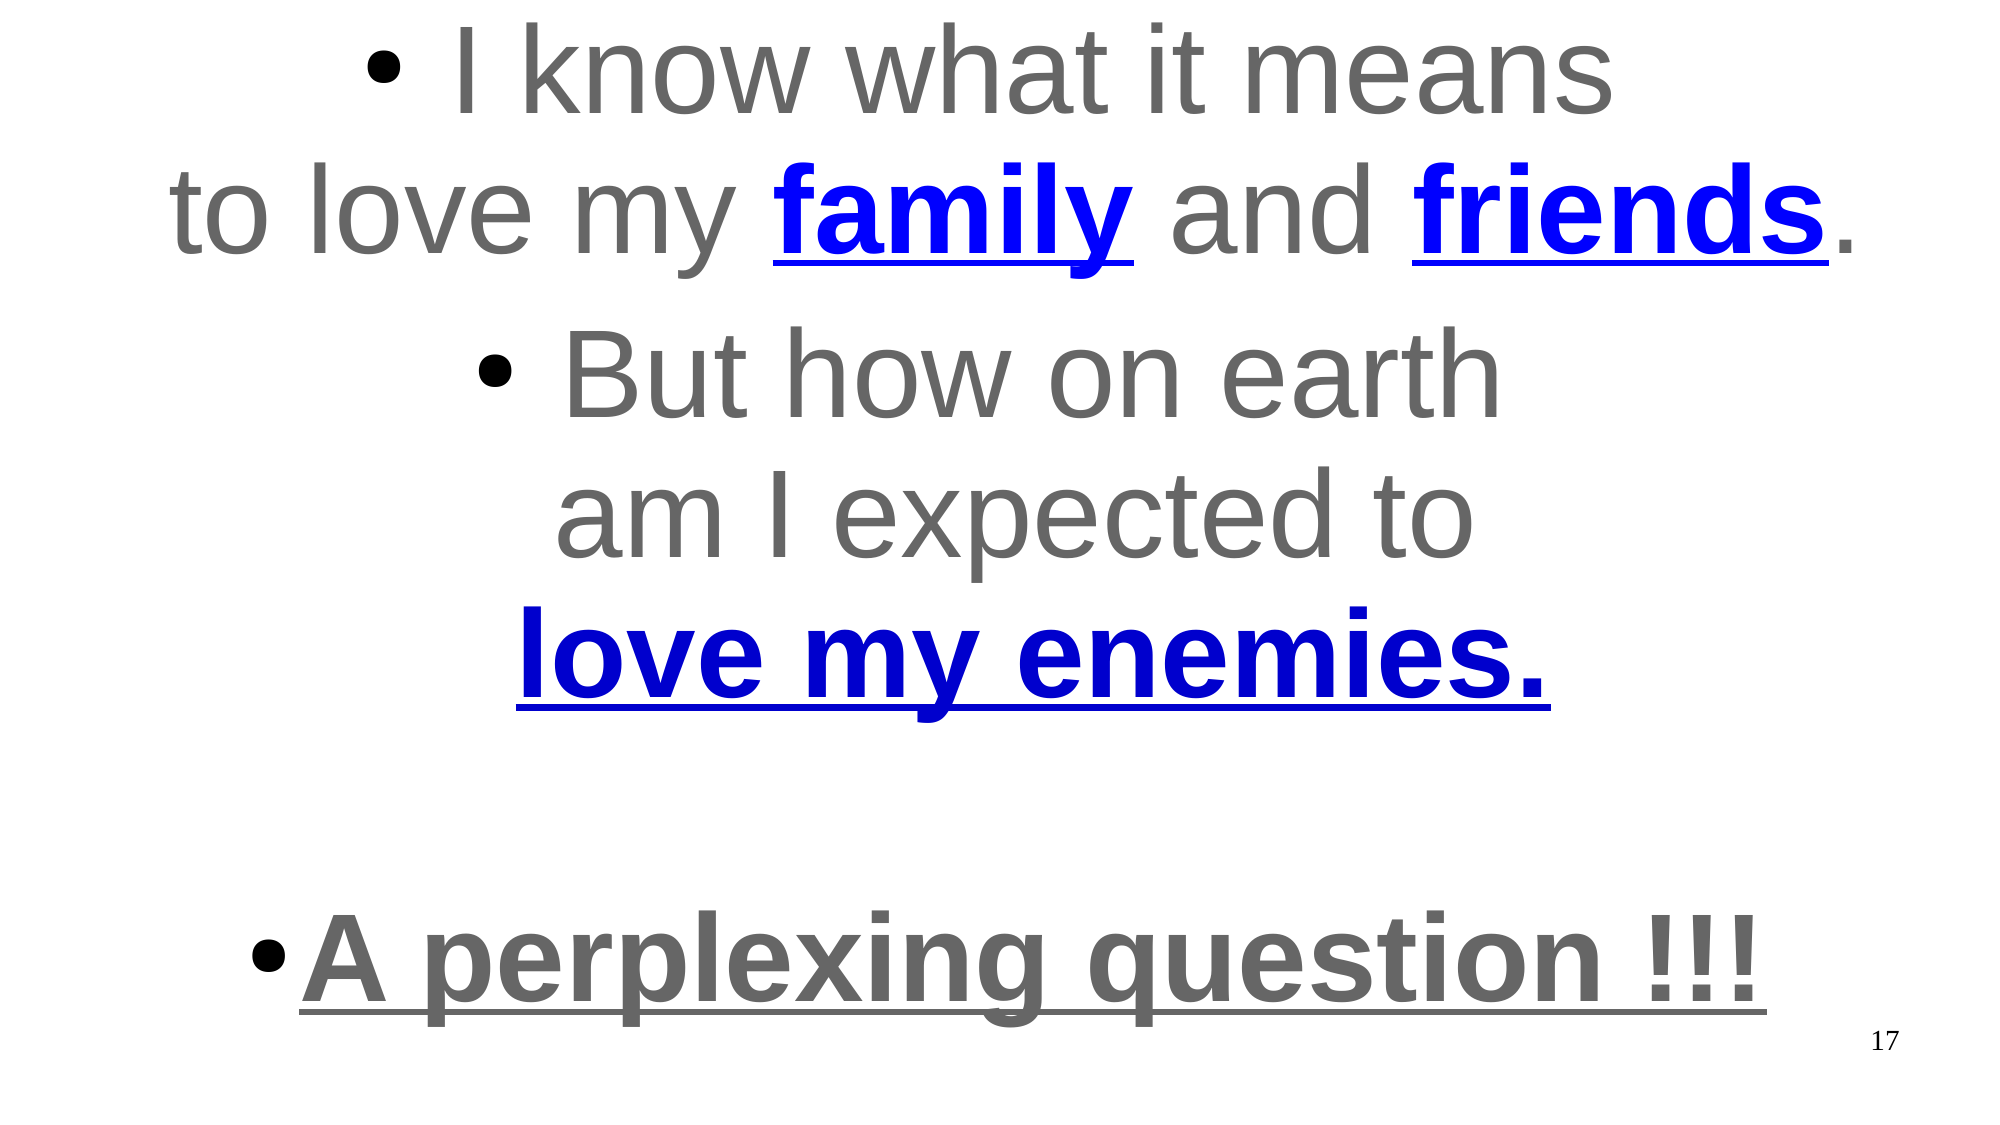

# I know what it means to love my family and friends.
 But how on earth
am I expected to
love my enemies.
A perplexing question !!!
17